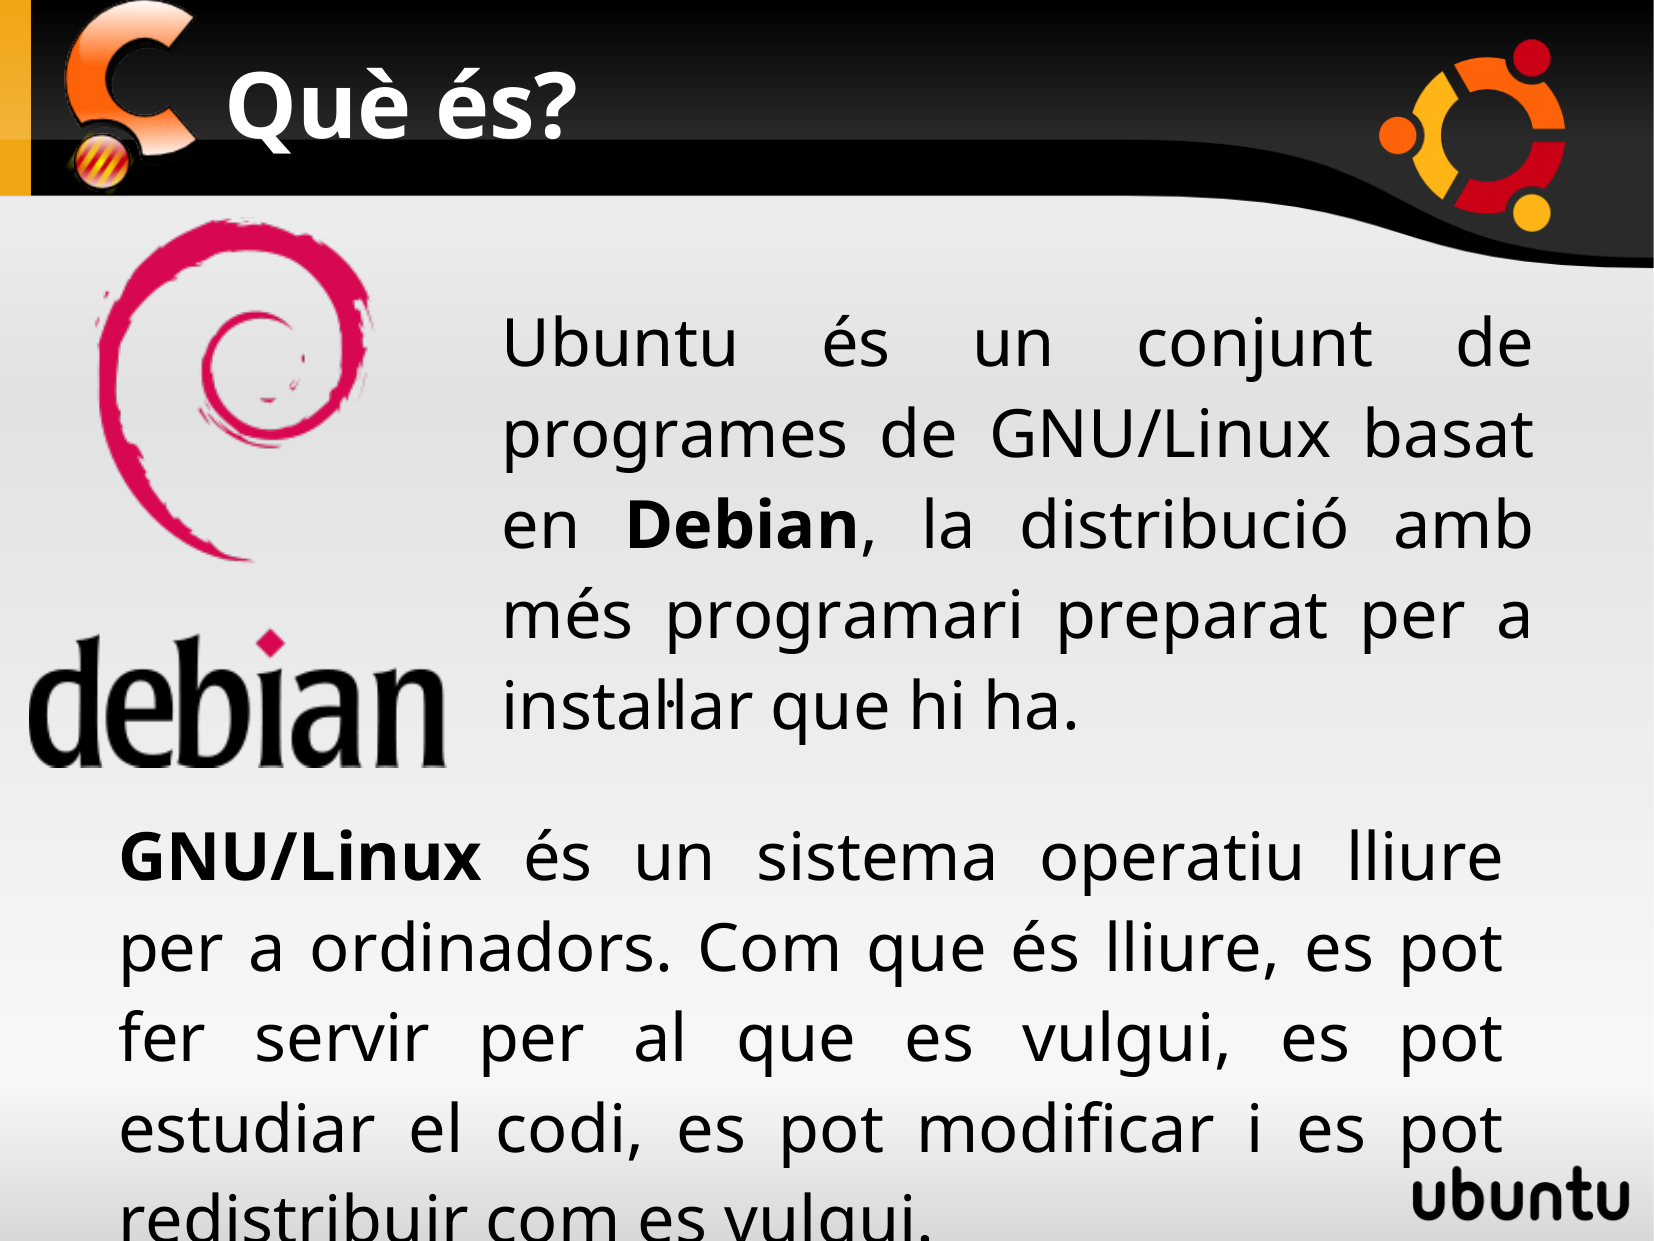

# Què és?
Ubuntu és un conjunt de programes de GNU/Linux basat en Debian, la distribució amb més programari preparat per a instal·lar que hi ha.
GNU/Linux és un sistema operatiu lliure per a ordinadors. Com que és lliure, es pot fer servir per al que es vulgui, es pot estudiar el codi, es pot modificar i es pot redistribuir com es vulgui.